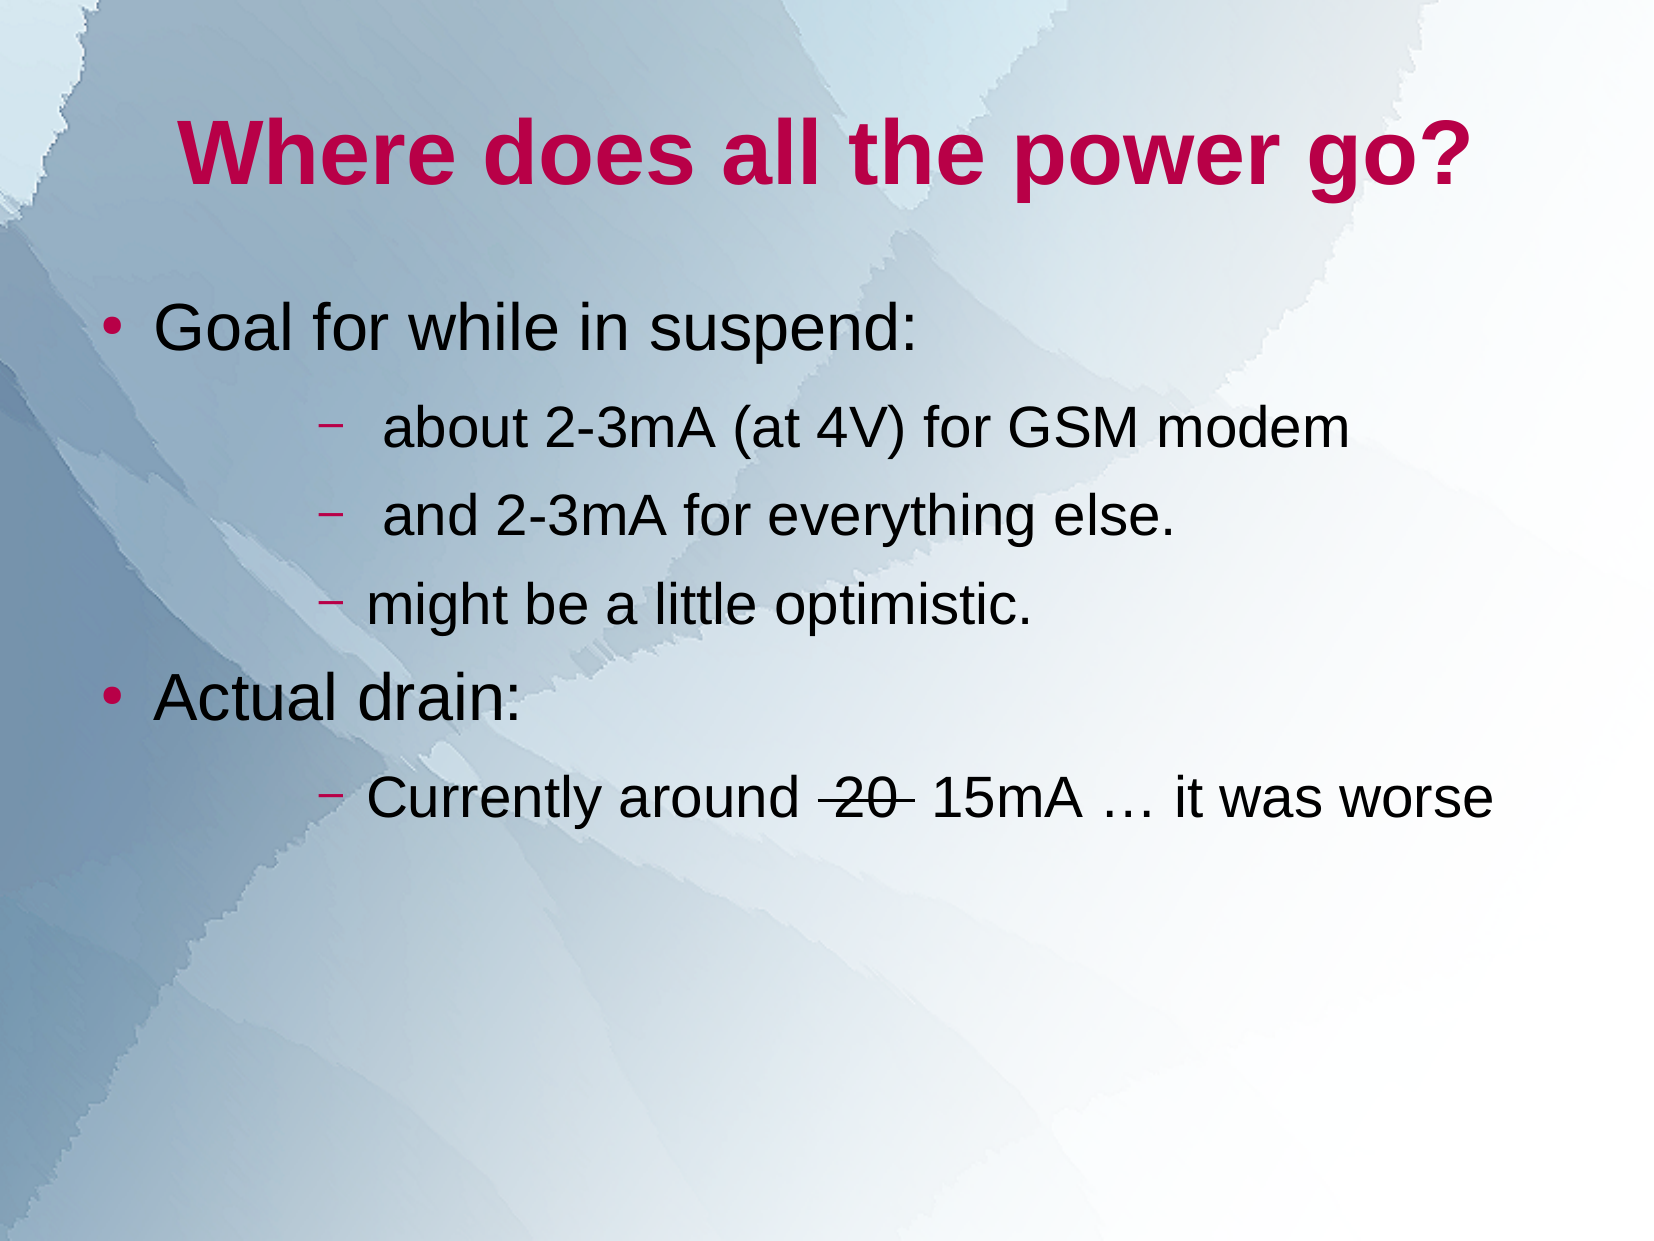

# Where does all the power go?
Goal for while in suspend:
 about 2-3mA (at 4V) for GSM modem
 and 2-3mA for everything else.
might be a little optimistic.
Actual drain:
Currently around 20 15mA … it was worse